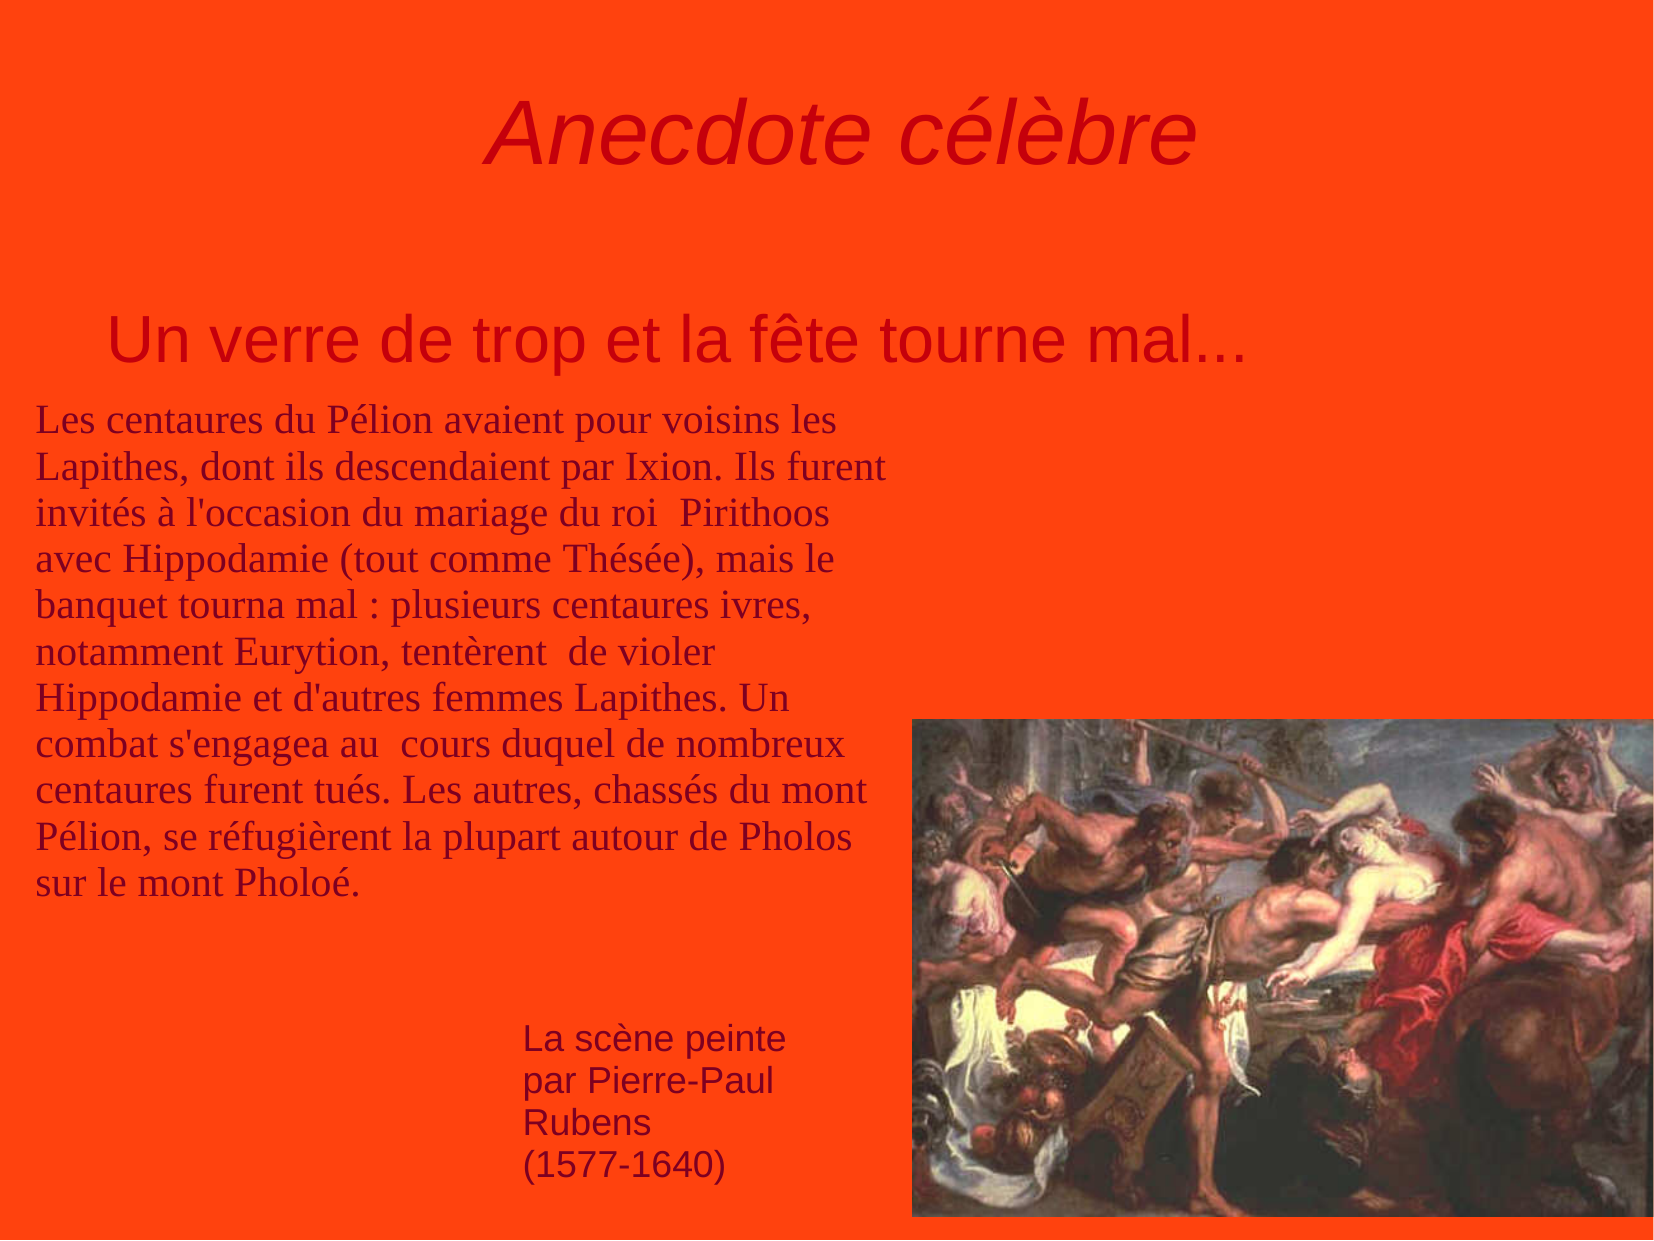

# Anecdote célèbre
Un verre de trop et la fête tourne mal...
Les centaures du Pélion avaient pour voisins les Lapithes, dont ils descendaient par Ixion. Ils furent invités à l'occasion du mariage du roi Pirithoos avec Hippodamie (tout comme Thésée), mais le banquet tourna mal : plusieurs centaures ivres, notamment Eurytion, tentèrent de violer Hippodamie et d'autres femmes Lapithes. Un combat s'engagea au cours duquel de nombreux centaures furent tués. Les autres, chassés du mont Pélion, se réfugièrent la plupart autour de Pholos sur le mont Pholoé.
La scène peinte par Pierre-Paul Rubens
(1577-1640)